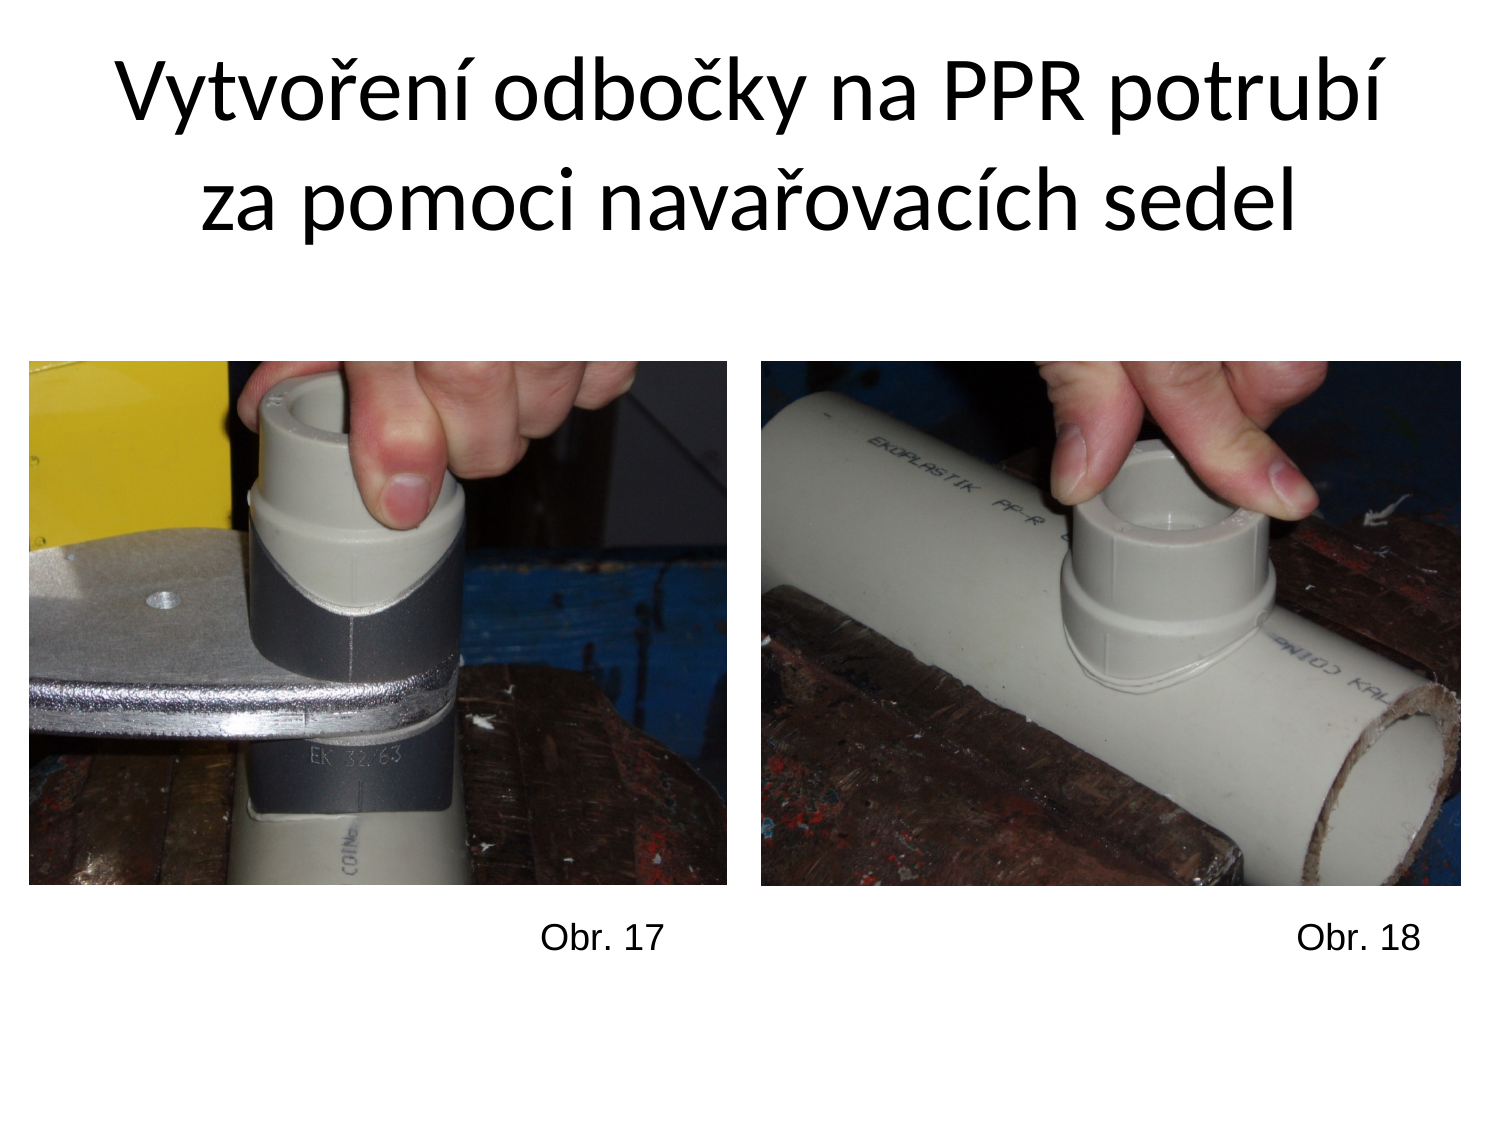

# Vytvoření odbočky na PPR potrubí za pomoci navařovacích sedel
Obr. 17
Obr. 18